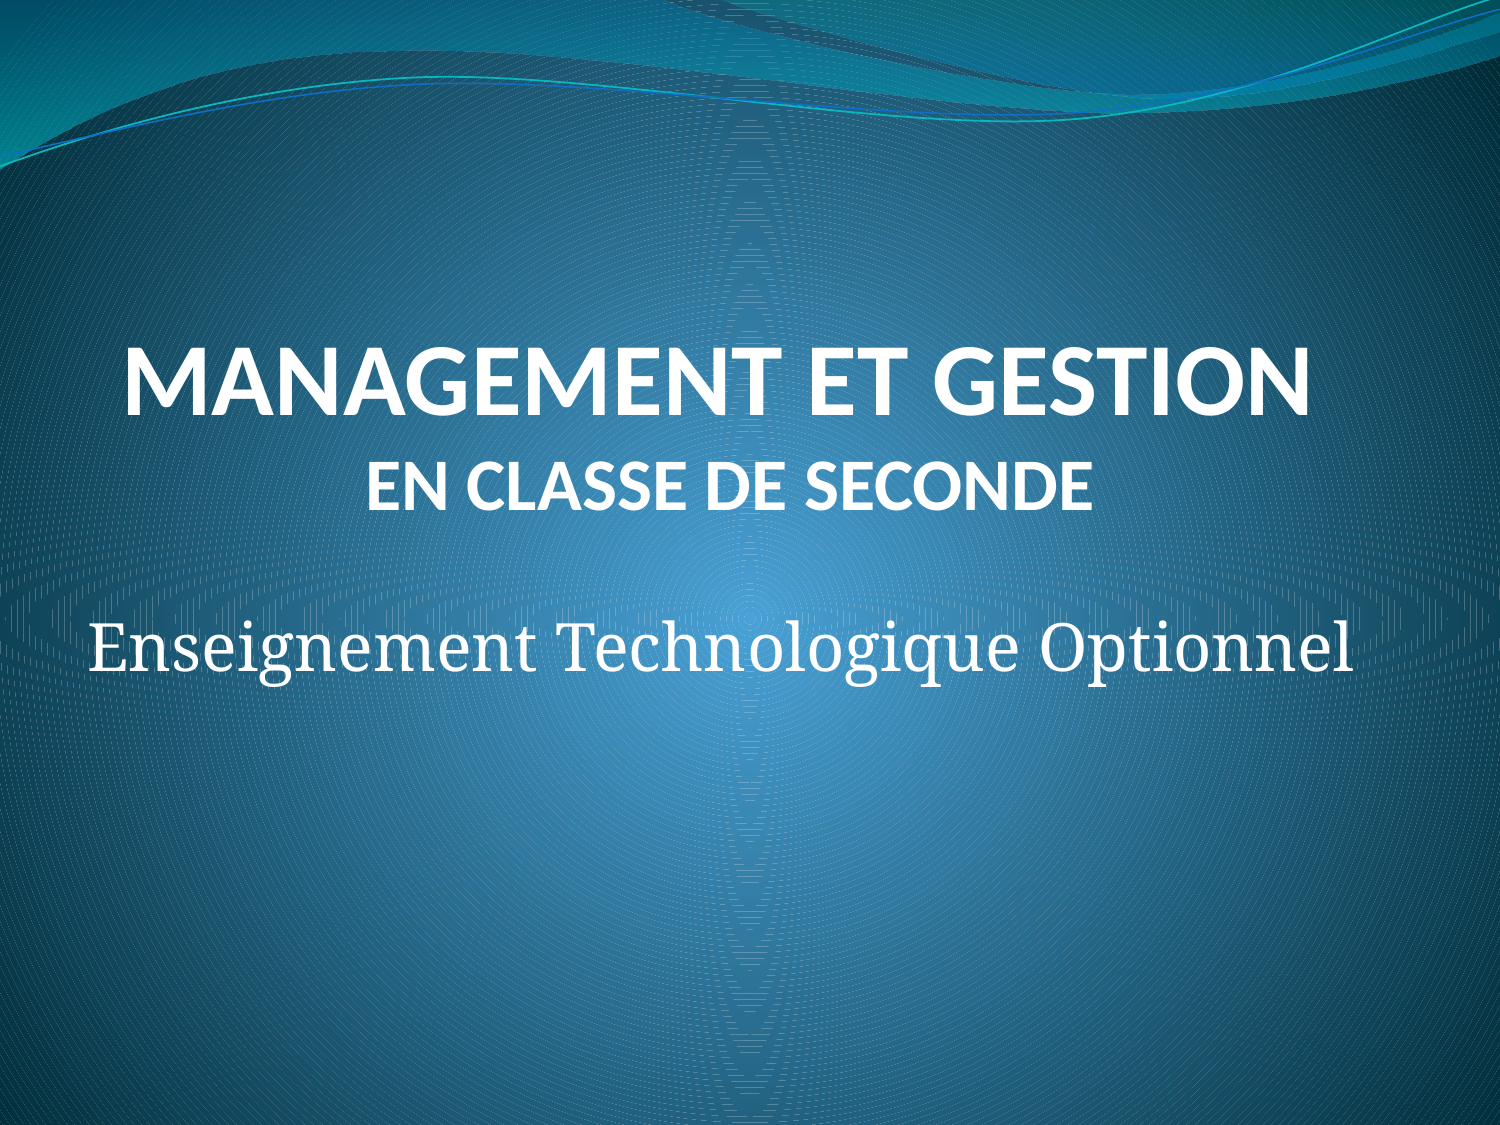

# MANAGEMENT ET GESTION EN CLASSE DE SECONDE
Enseignement Technologique Optionnel